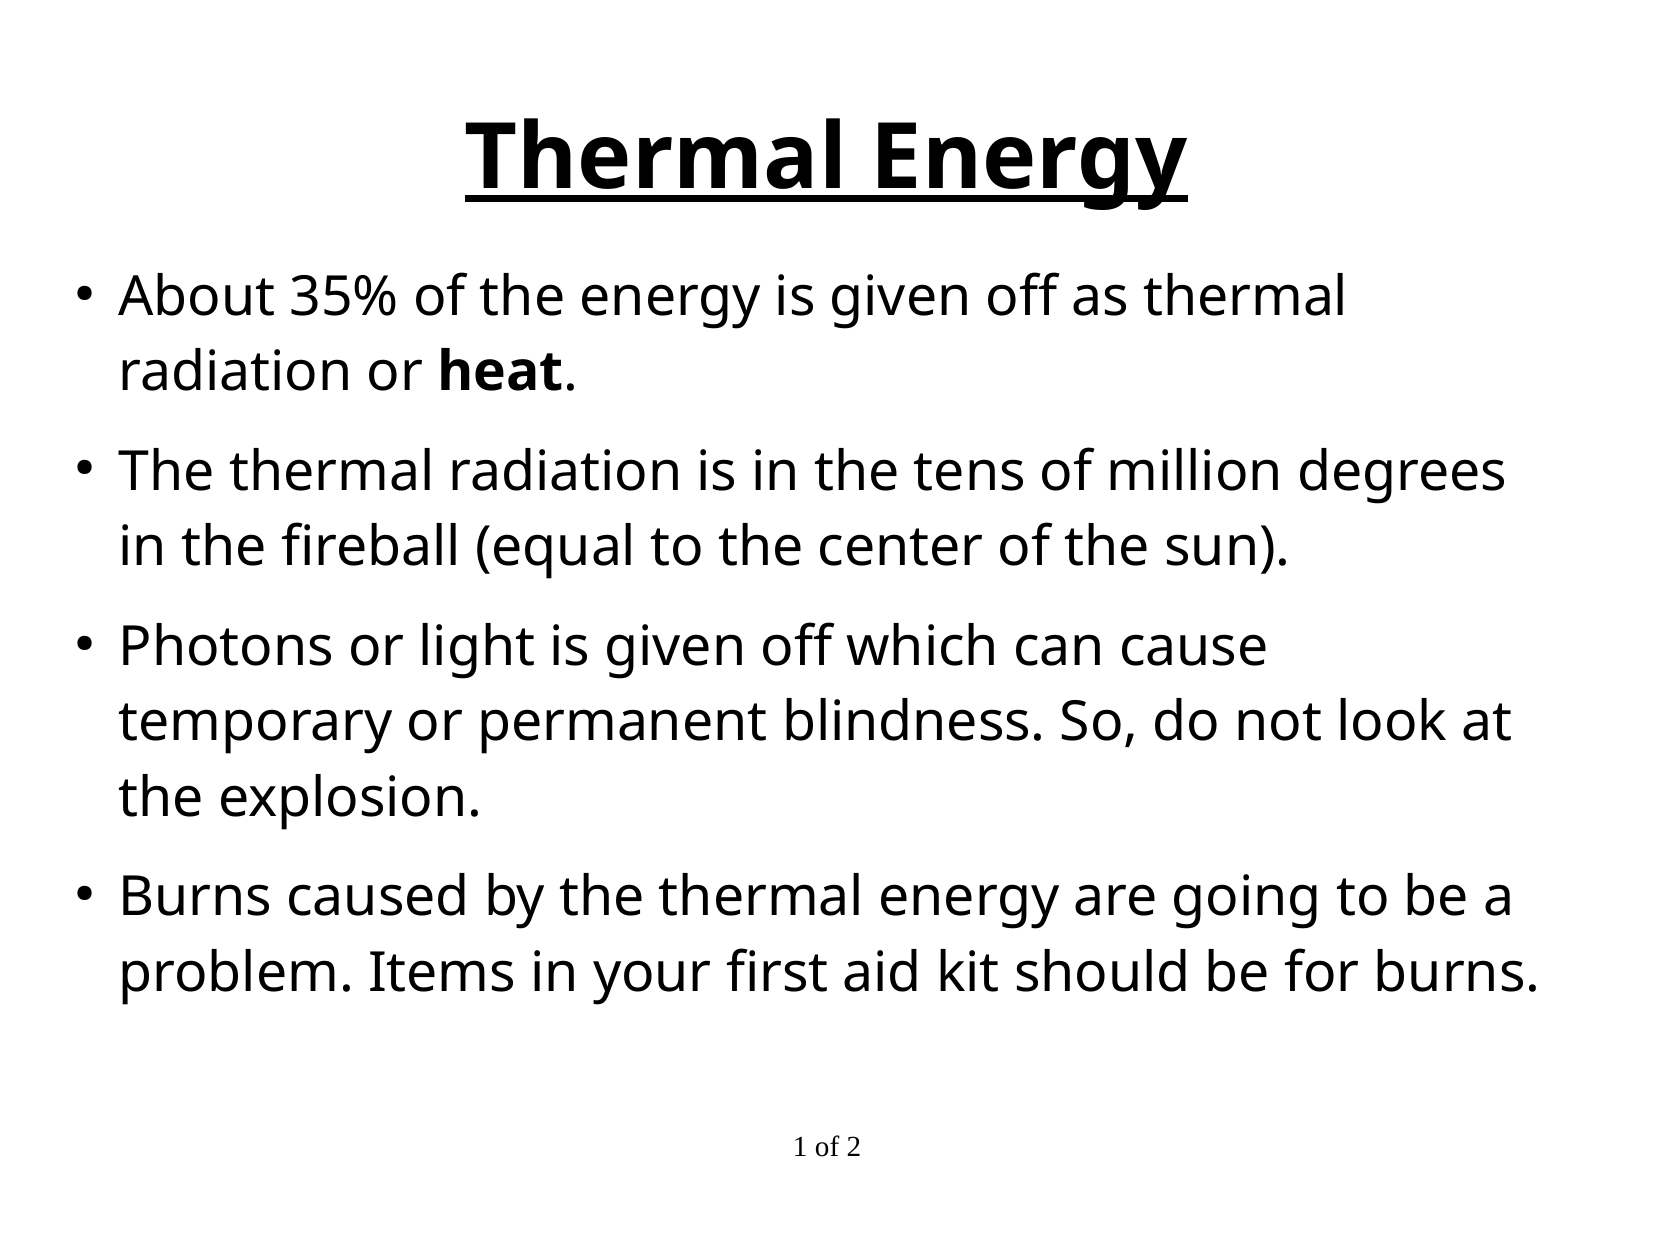

# Thermal Energy
About 35% of the energy is given off as thermal radiation or heat.
The thermal radiation is in the tens of million degrees in the fireball (equal to the center of the sun).
Photons or light is given off which can cause temporary or permanent blindness. So, do not look at the explosion.
Burns caused by the thermal energy are going to be a problem. Items in your first aid kit should be for burns.
1 of 2